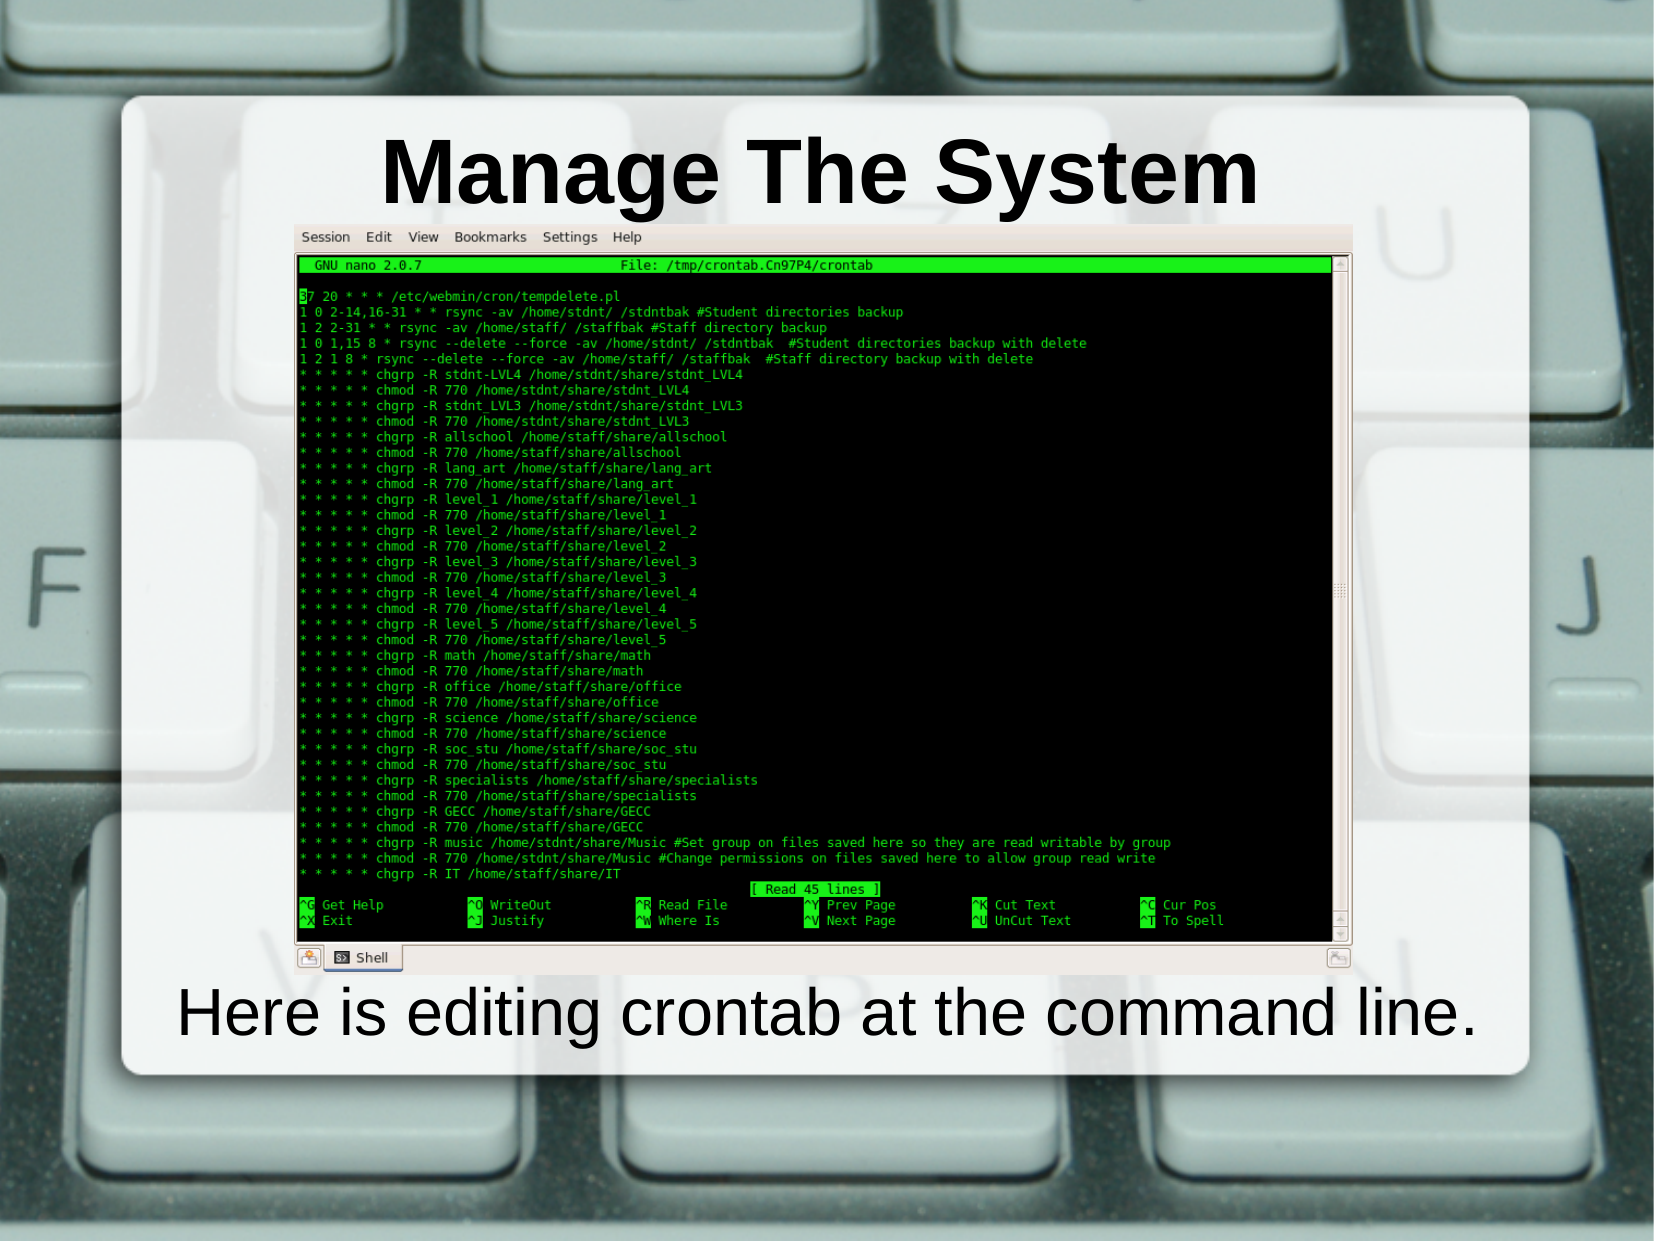

# Manage The System
Here is editing crontab at the command line.